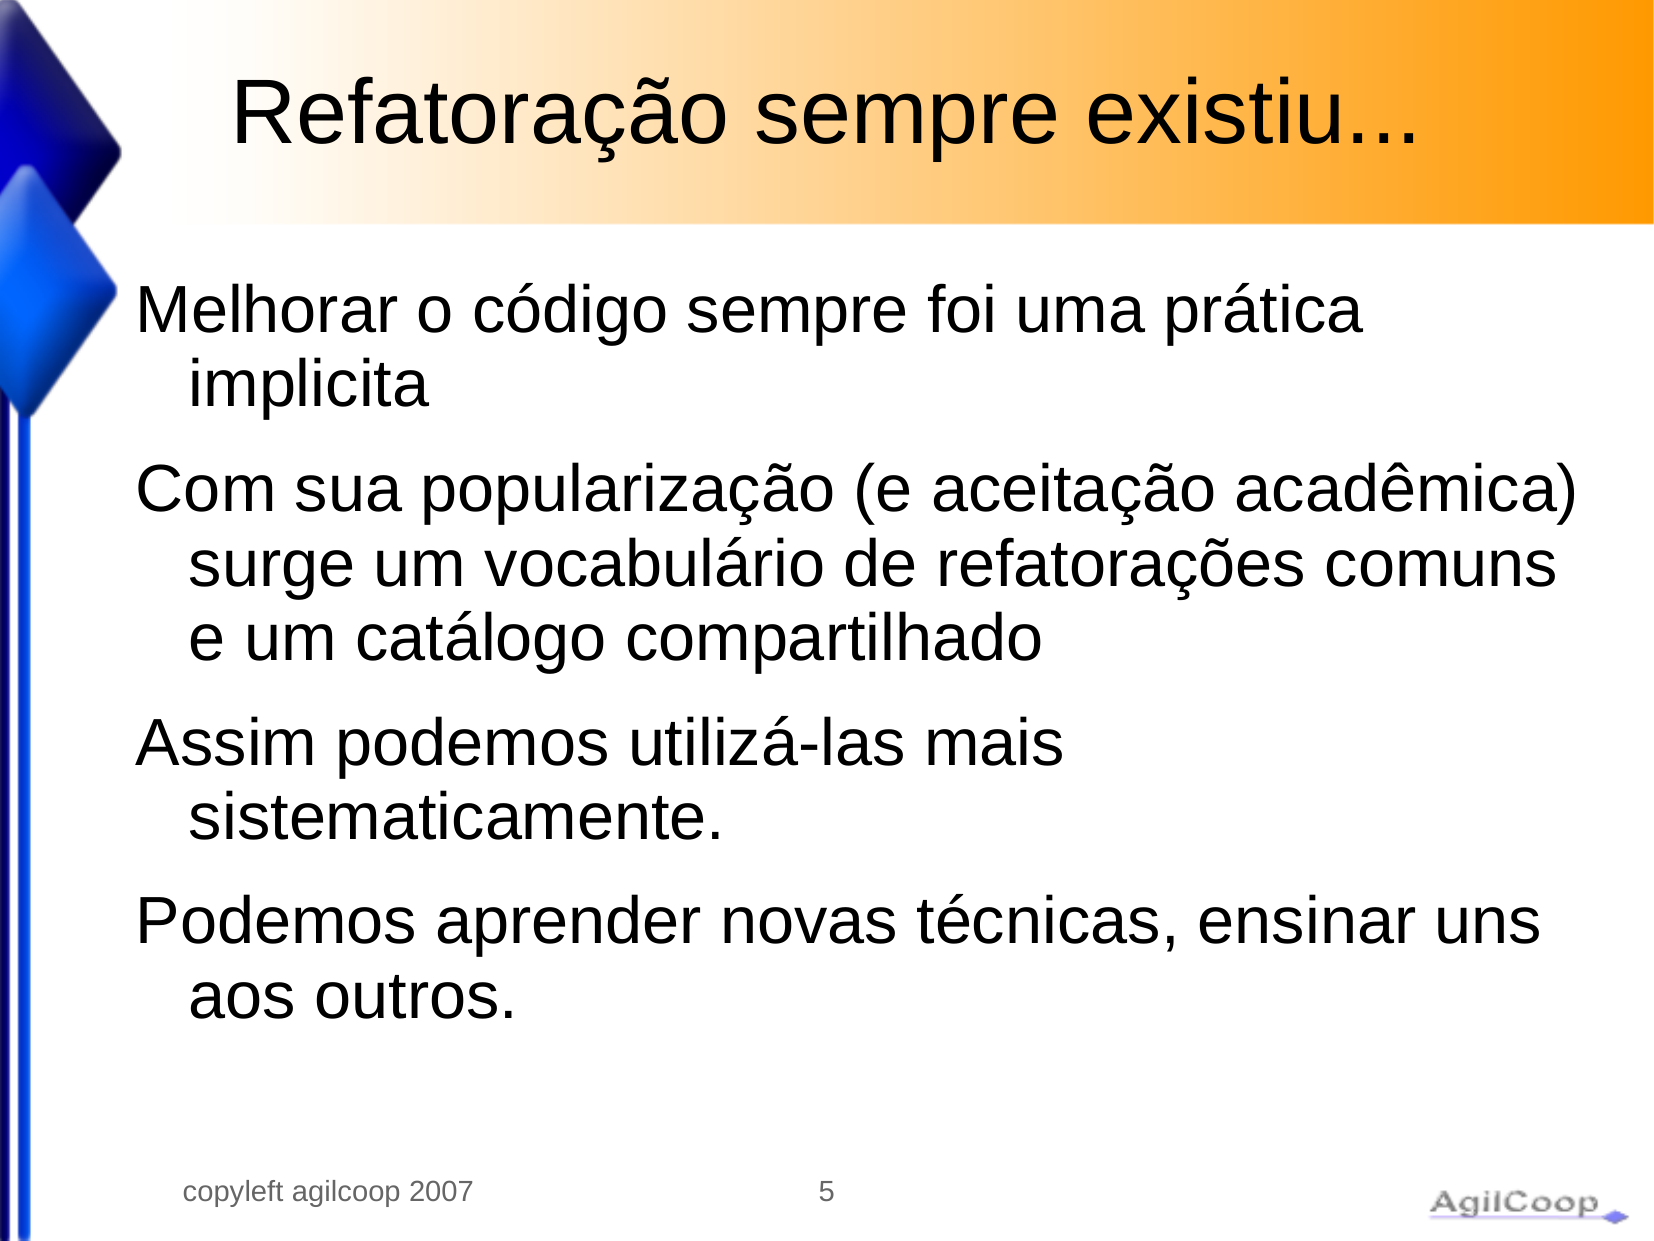

# Refatoração sempre existiu...
Melhorar o código sempre foi uma prática implicita
Com sua popularização (e aceitação acadêmica) surge um vocabulário de refatorações comuns e um catálogo compartilhado
Assim podemos utilizá-las mais sistematicamente.
Podemos aprender novas técnicas, ensinar uns aos outros.
copyleft agilcoop 2007
5